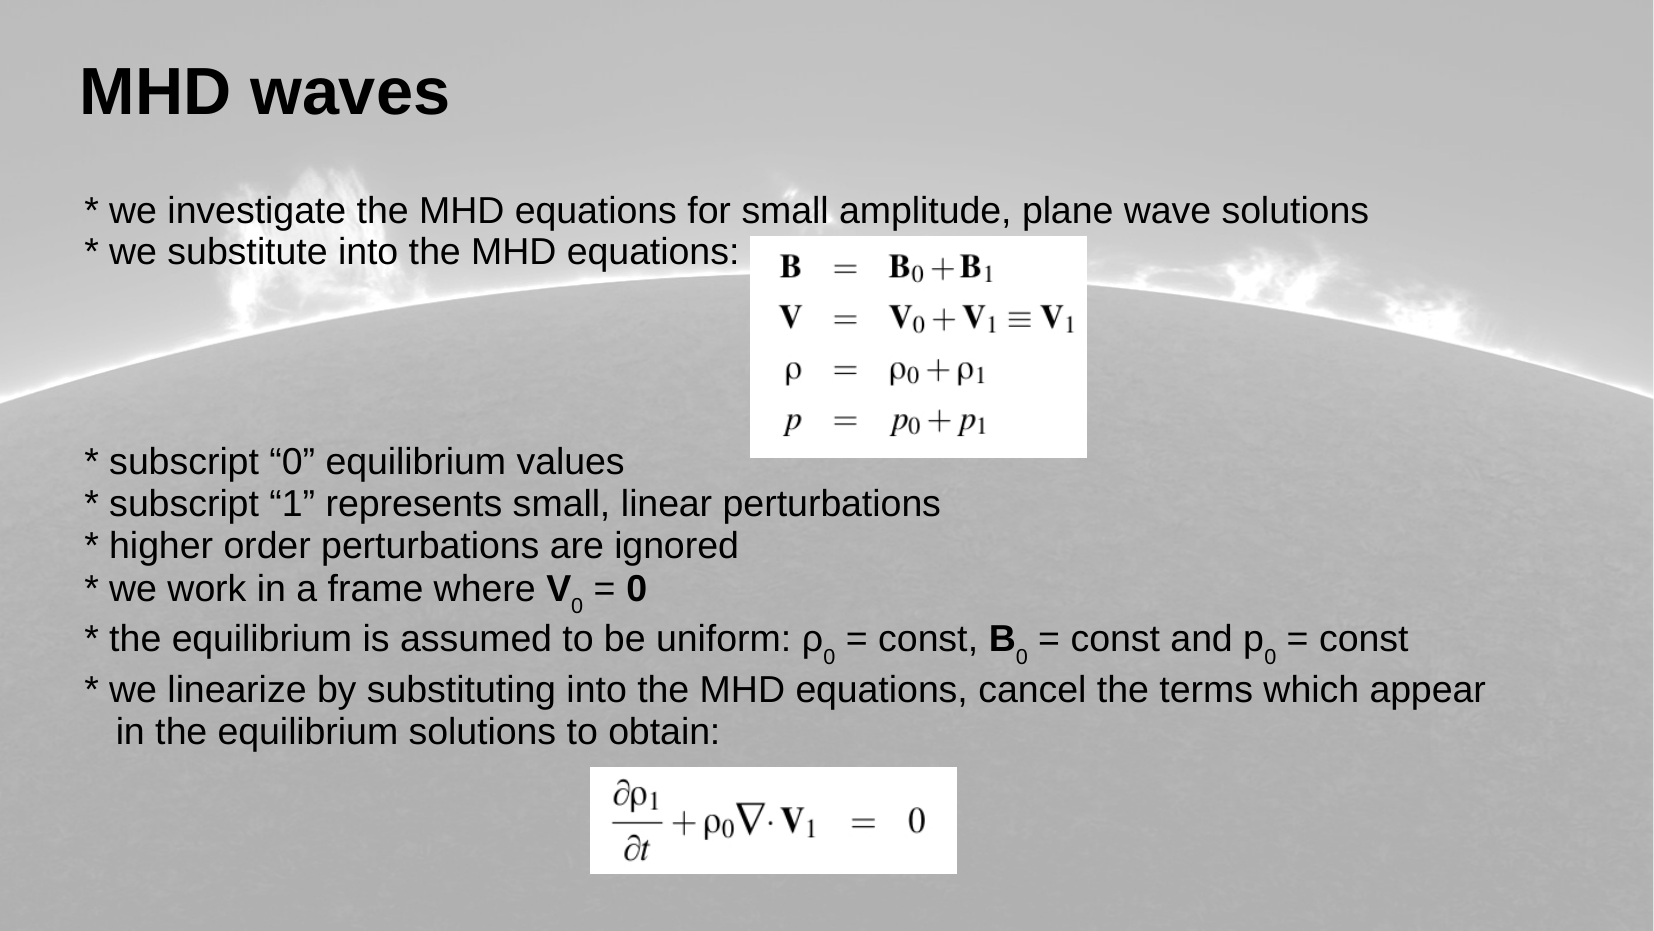

MHD waves
* we investigate the MHD equations for small amplitude, plane wave solutions
* we substitute into the MHD equations:
* subscript “0” equilibrium values
* subscript “1” represents small, linear perturbations
* higher order perturbations are ignored
* we work in a frame where V0 = 0
* the equilibrium is assumed to be uniform: ρ0 = const, B0 = const and p0 = const
* we linearize by substituting into the MHD equations, cancel the terms which appear
 in the equilibrium solutions to obtain: